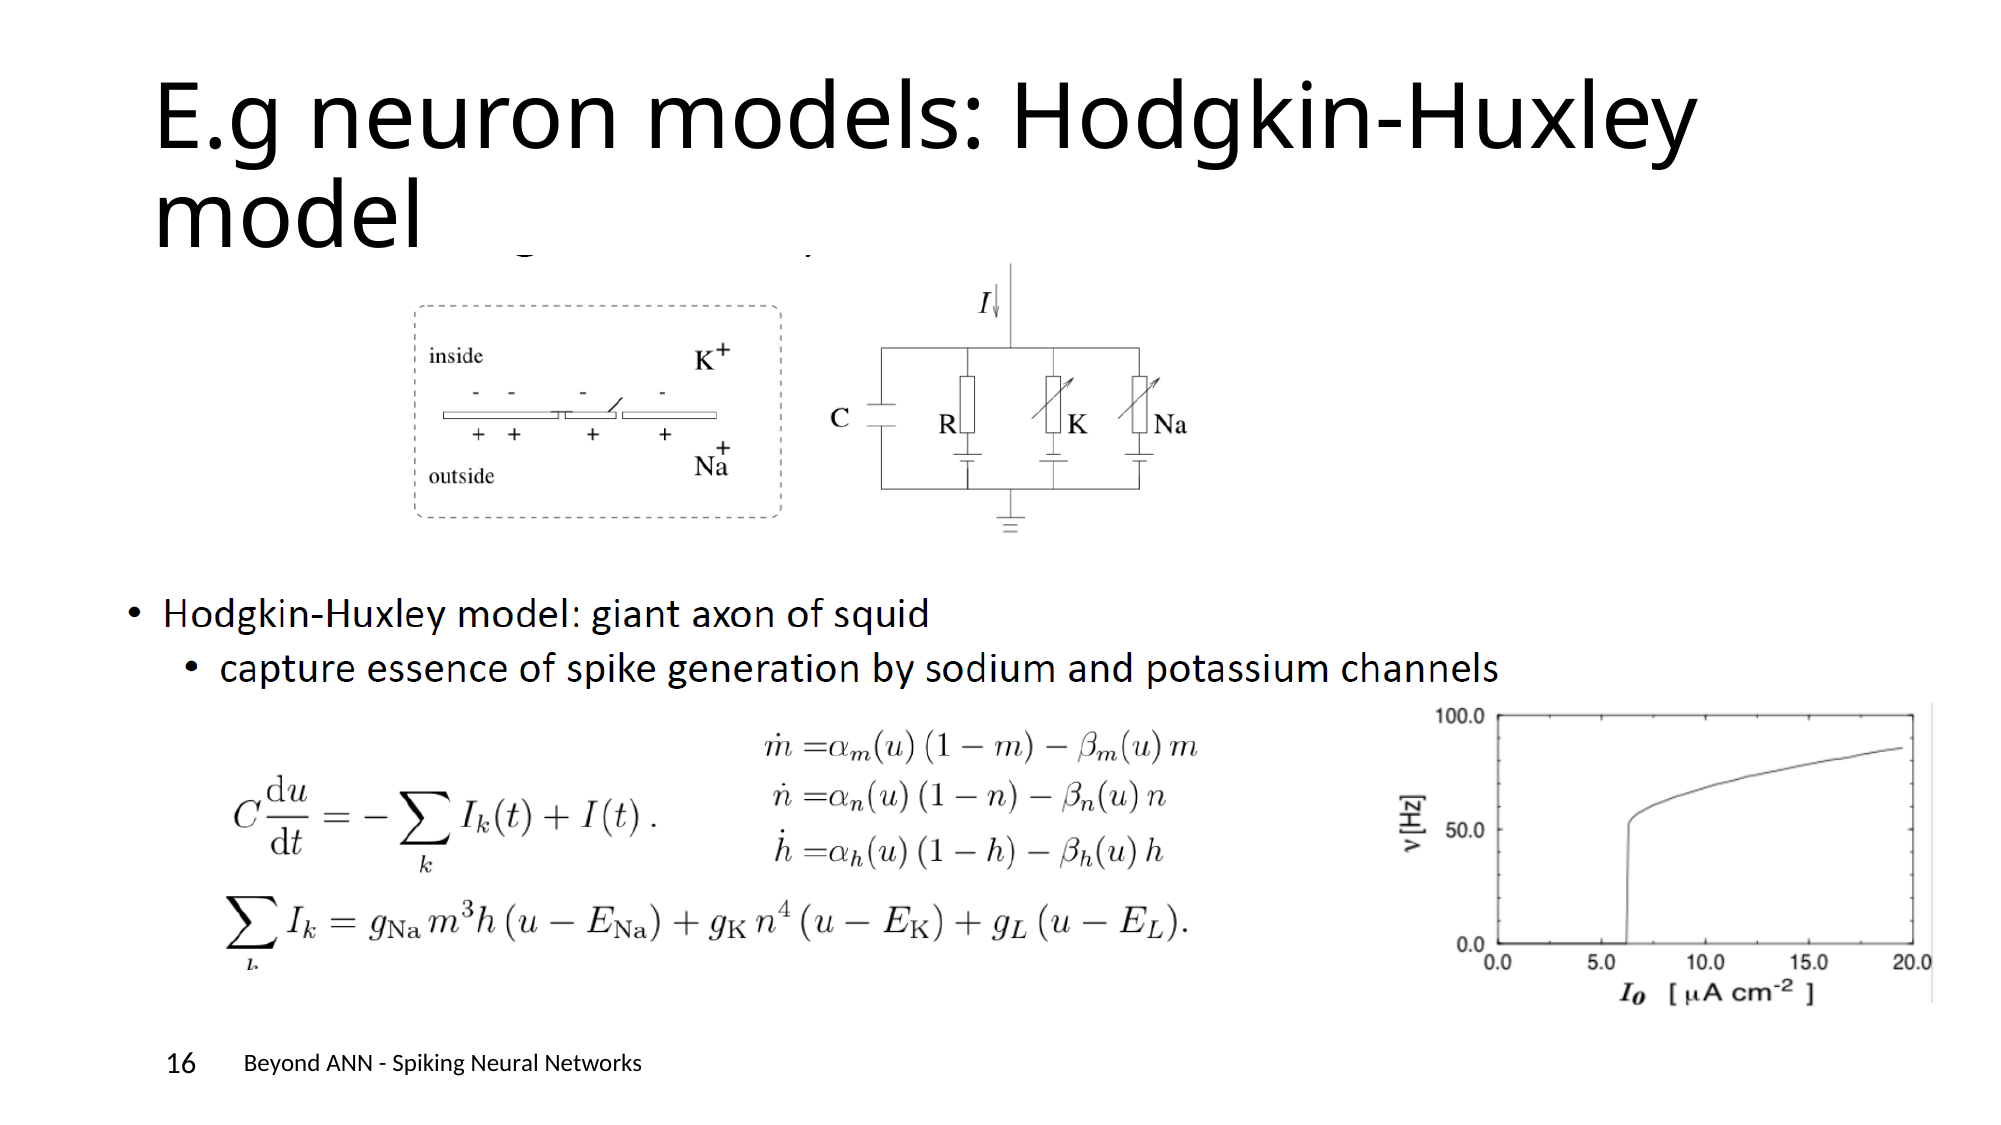

# E.g neuron models: Hodgkin-Huxley model
Beyond ANN - Spiking Neural Networks
16